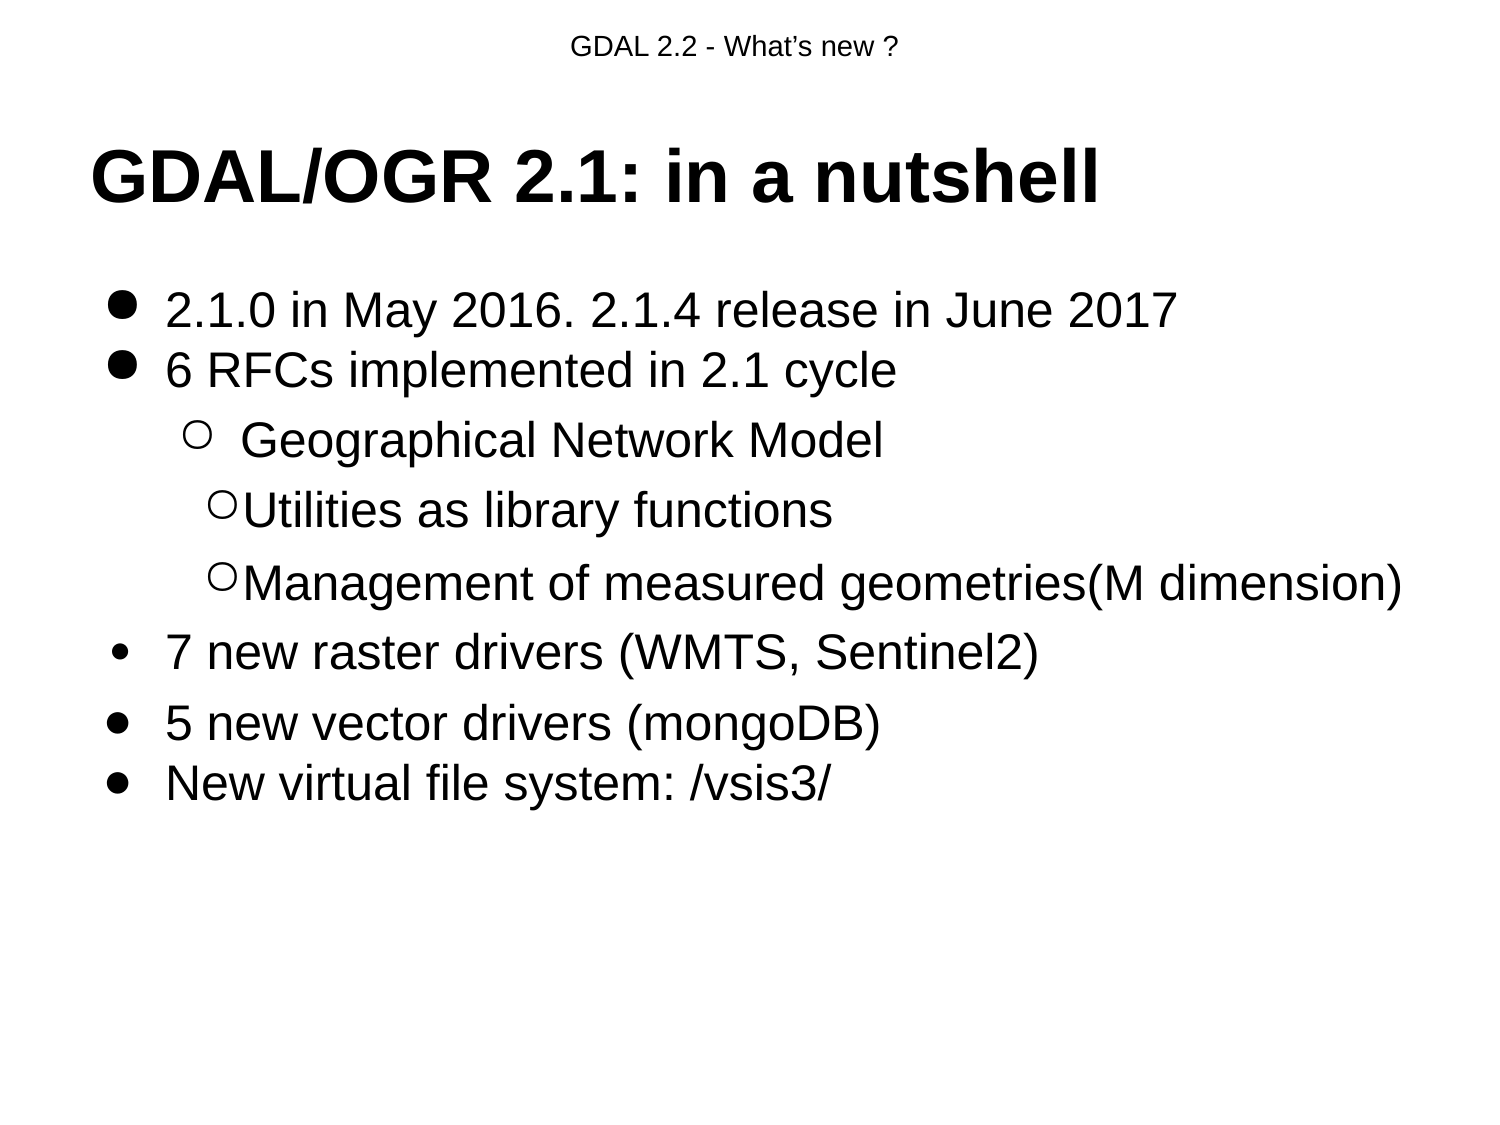

# GDAL/OGR 2.1: in a nutshell
2.1.0 in May 2016. 2.1.4 release in June 2017
6 RFCs implemented in 2.1 cycle
Geographical Network Model
Utilities as library functions
Management of measured geometries(M dimension)
7 new raster drivers (WMTS, Sentinel2)
5 new vector drivers (mongoDB)
New virtual file system: /vsis3/